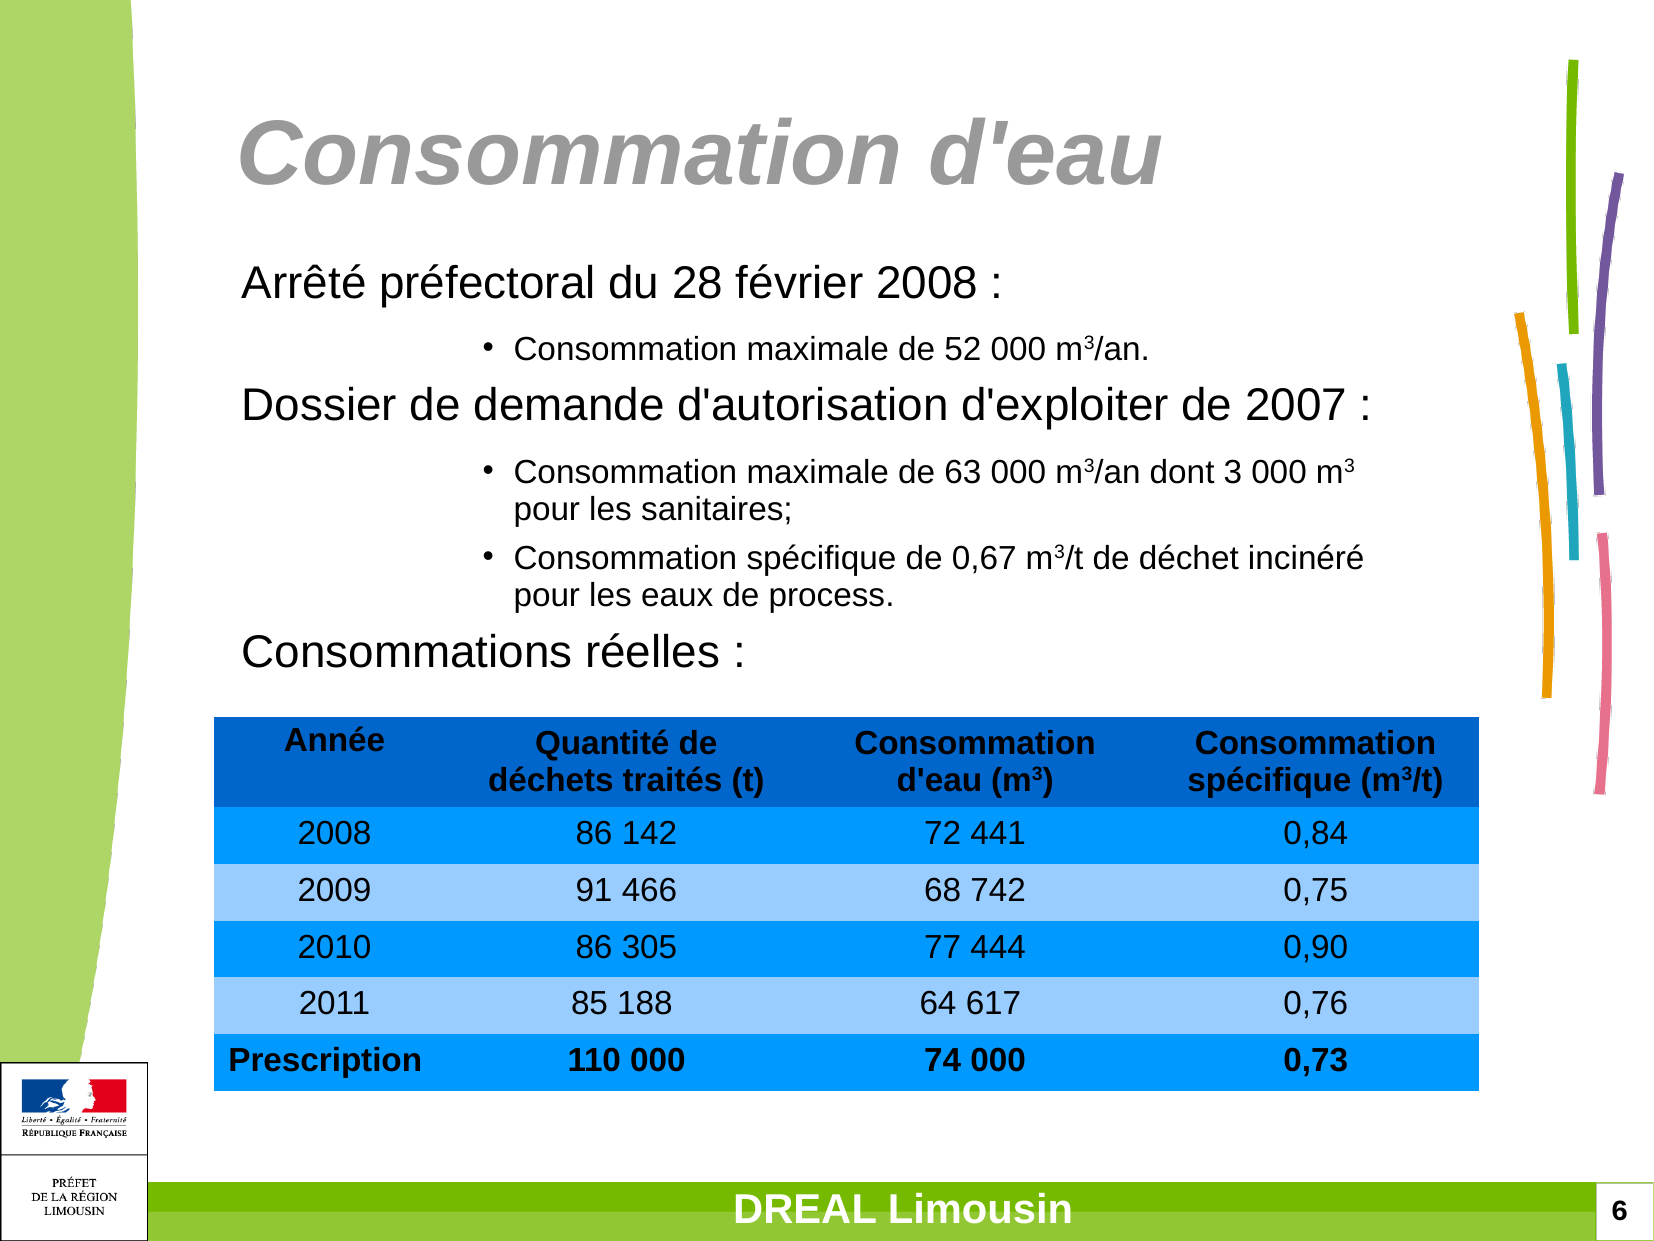

# Consommation d'eau
Arrêté préfectoral du 28 février 2008 :
Consommation maximale de 52 000 m3/an.
Dossier de demande d'autorisation d'exploiter de 2007 :
Consommation maximale de 63 000 m3/an dont 3 000 m3 pour les sanitaires;
Consommation spécifique de 0,67 m3/t de déchet incinéré pour les eaux de process.
Consommations réelles :
| Année | Quantité de déchets traités (t) | Consommation d'eau (m3) | Consommation spécifique (m3/t) |
| --- | --- | --- | --- |
| 2008 | 86 142 | 72 441 | 0,84 |
| 2009 | 91 466 | 68 742 | 0,75 |
| 2010 | 86 305 | 77 444 | 0,90 |
| 2011 | 85 188 | 64 617 | 0,76 |
| Prescription | 110 000 | 74 000 | 0,73 |
6
Assemblée générale DREAL lundi 25 mai 2009